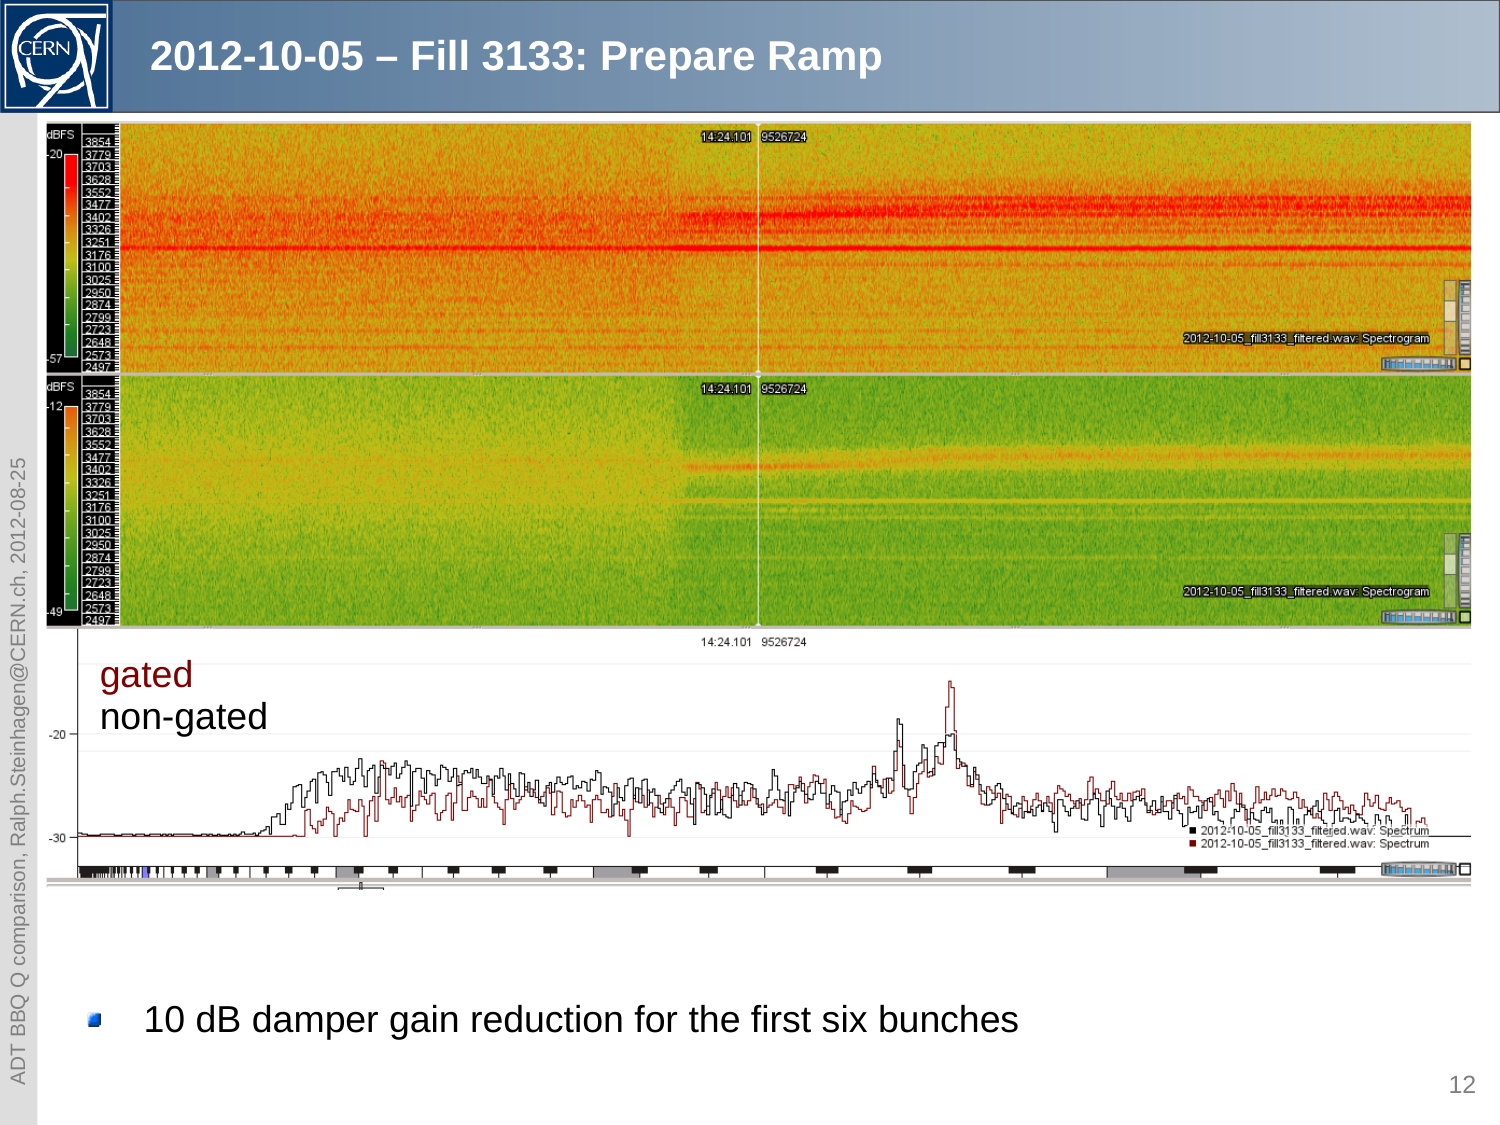

# 2012-10-05 – Fill 3133: Prepare Ramp
gated
non-gated
10 dB damper gain reduction for the first six bunches